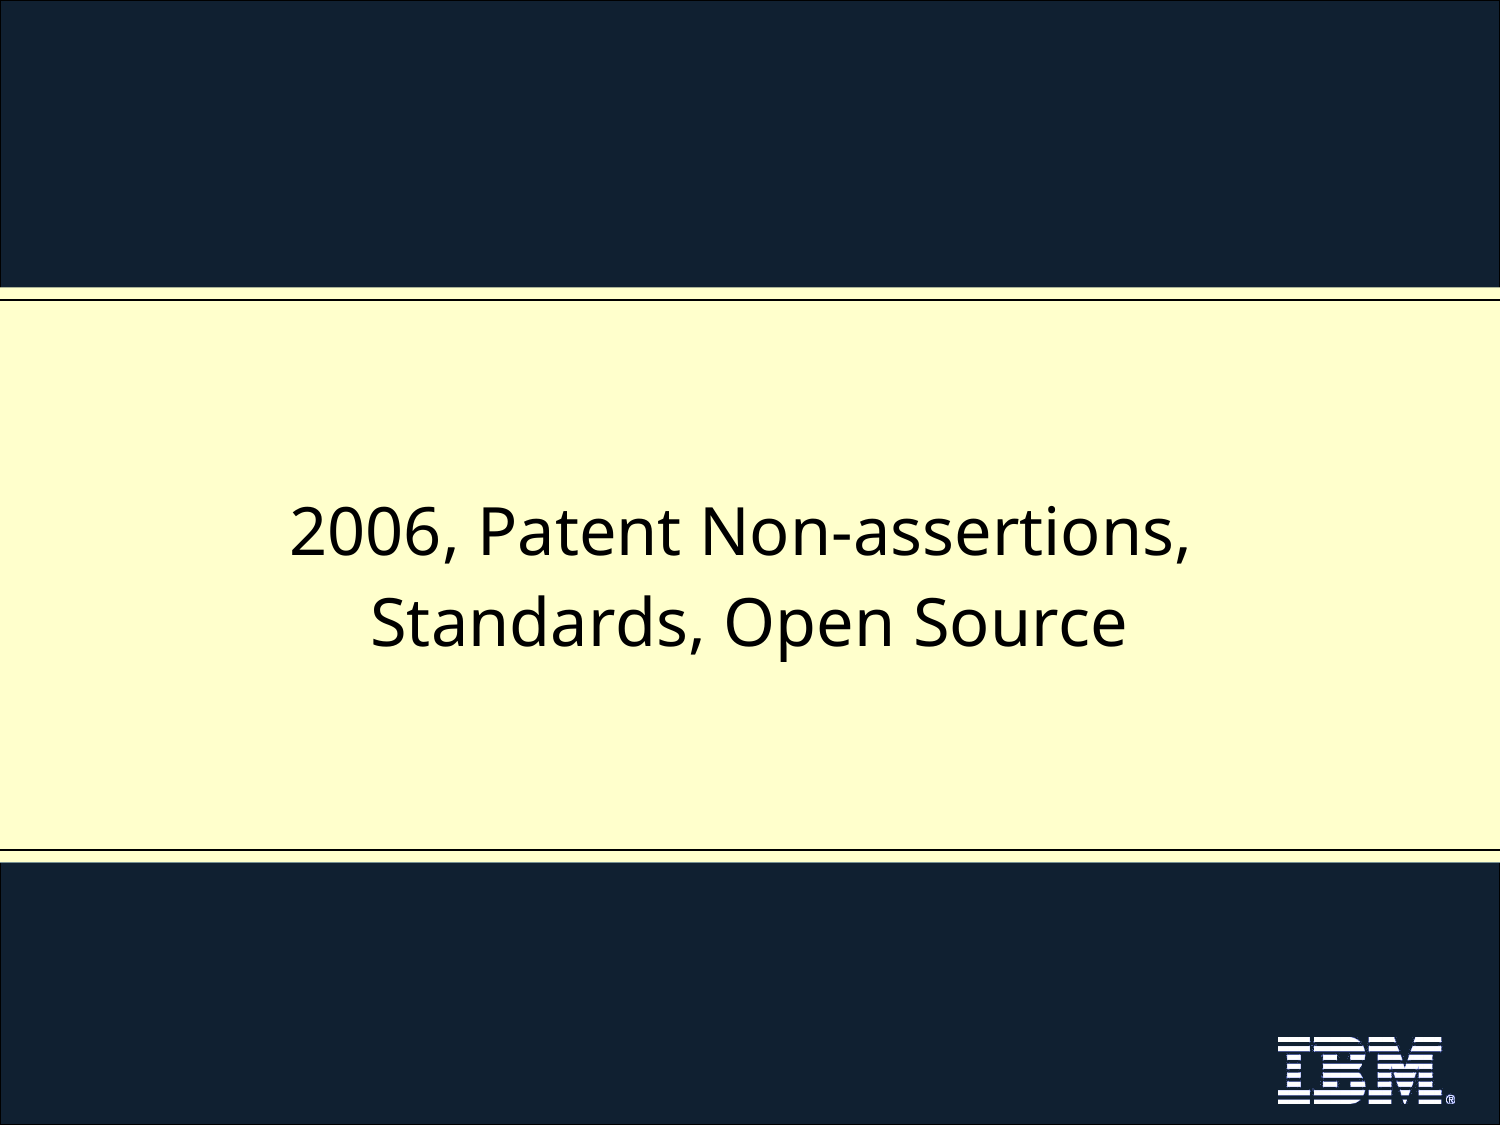

2006, Patent Non-assertions,
Standards, Open Source
# Characteristics of “open”